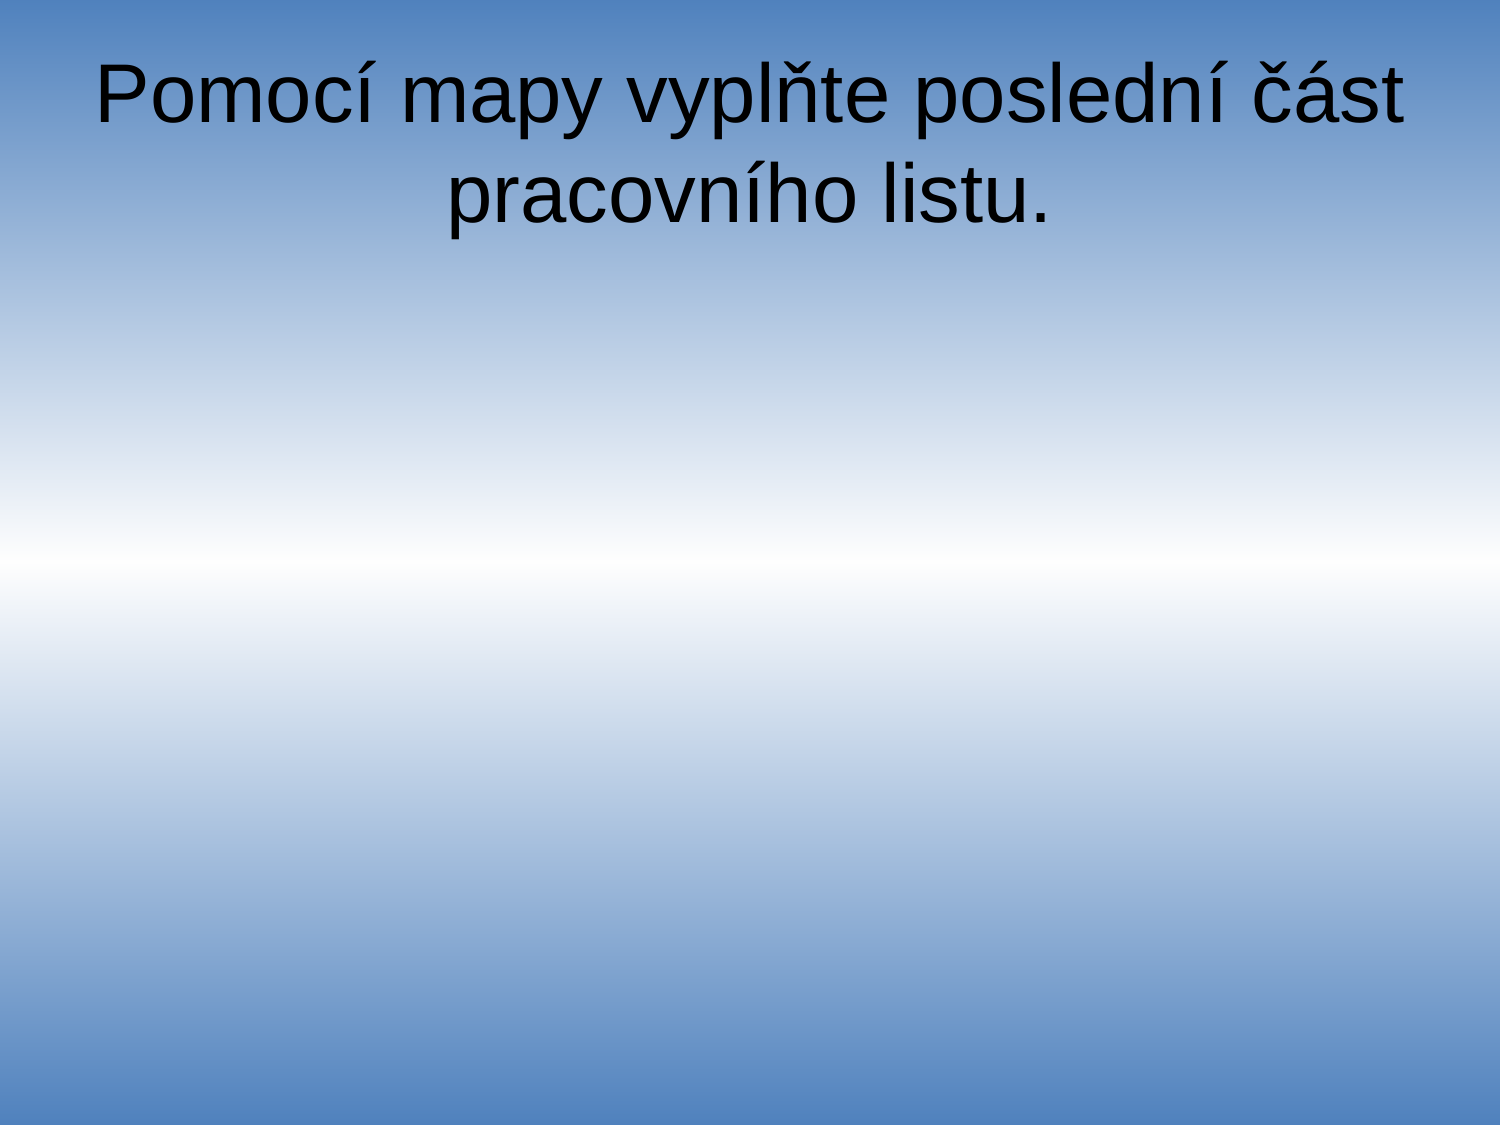

# Pomocí mapy vyplňte poslední část pracovního listu.